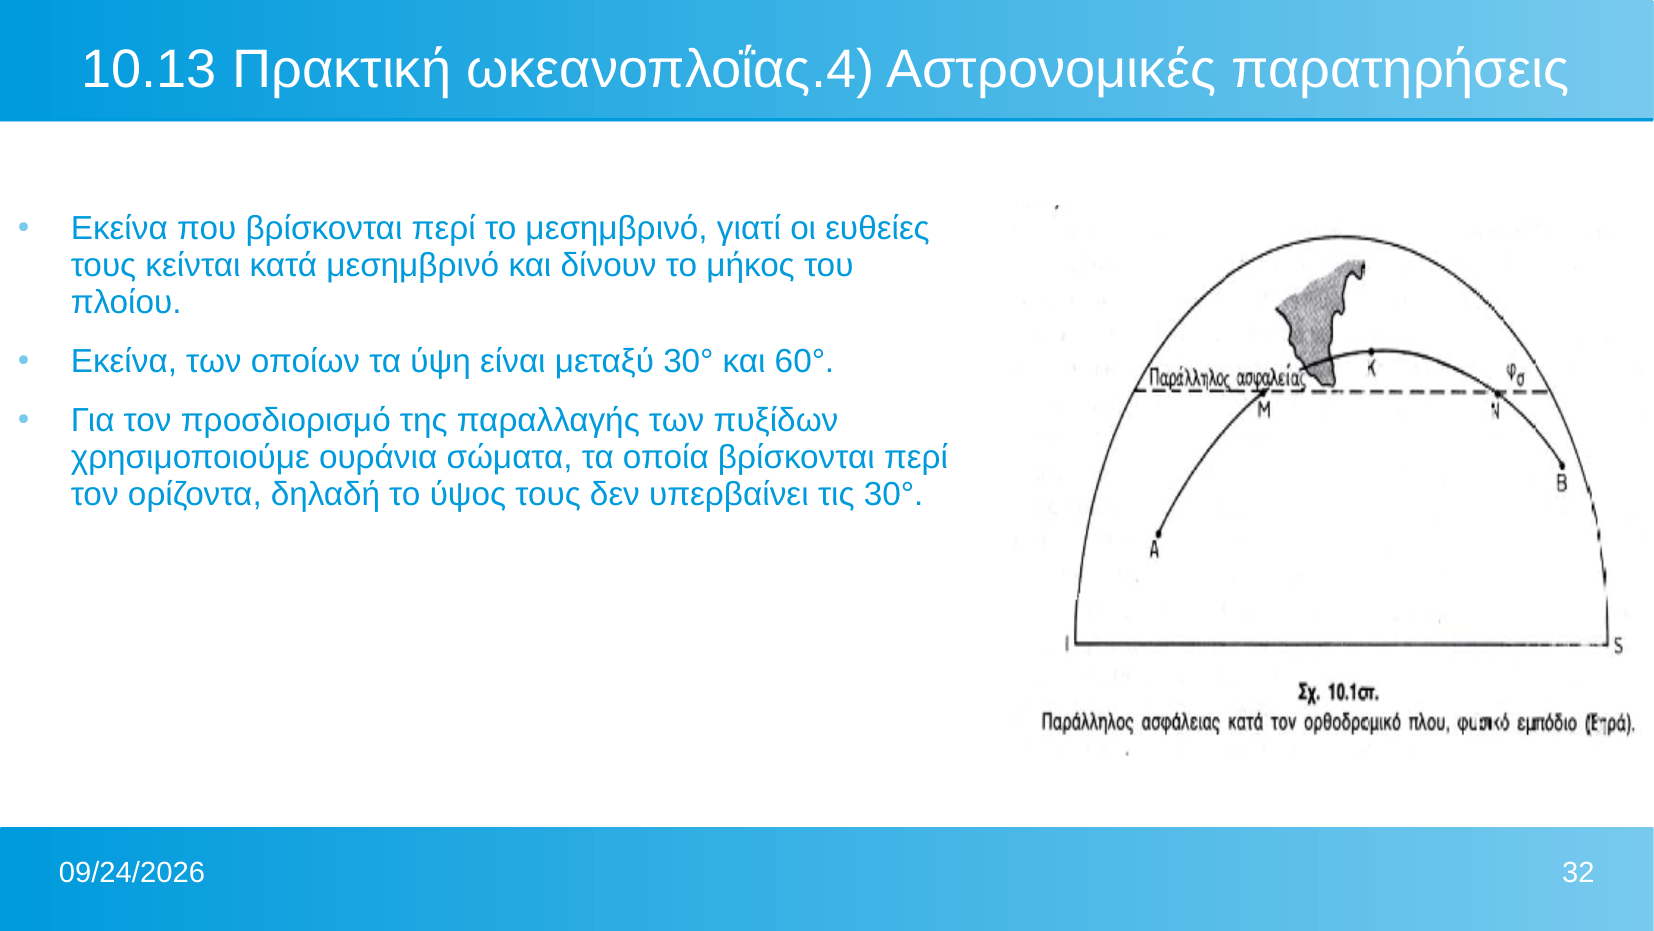

# 10.13 Πρακτική ωκεανοπλοΐας.4) Αστρονομικές παρατηρήσεις
Εκείνα που βρίσκονται περί το μεσημβρινό, γιατί οι ευθείες τους κείνται κατά μεσημβρινό και δίνουν το μήκος του πλοίου.
Εκείνα, των οποίων τα ύψη είναι μεταξύ 30° και 60°.
Για τον προσδιορισμό της παραλλαγής των πυξίδων χρησιμοποιούμε ουράνια σώματα, τα οποία βρίσκονται περί τον ορίζοντα, δηλαδή το ύψος τους δεν υπερβαίνει τις 30°.
32